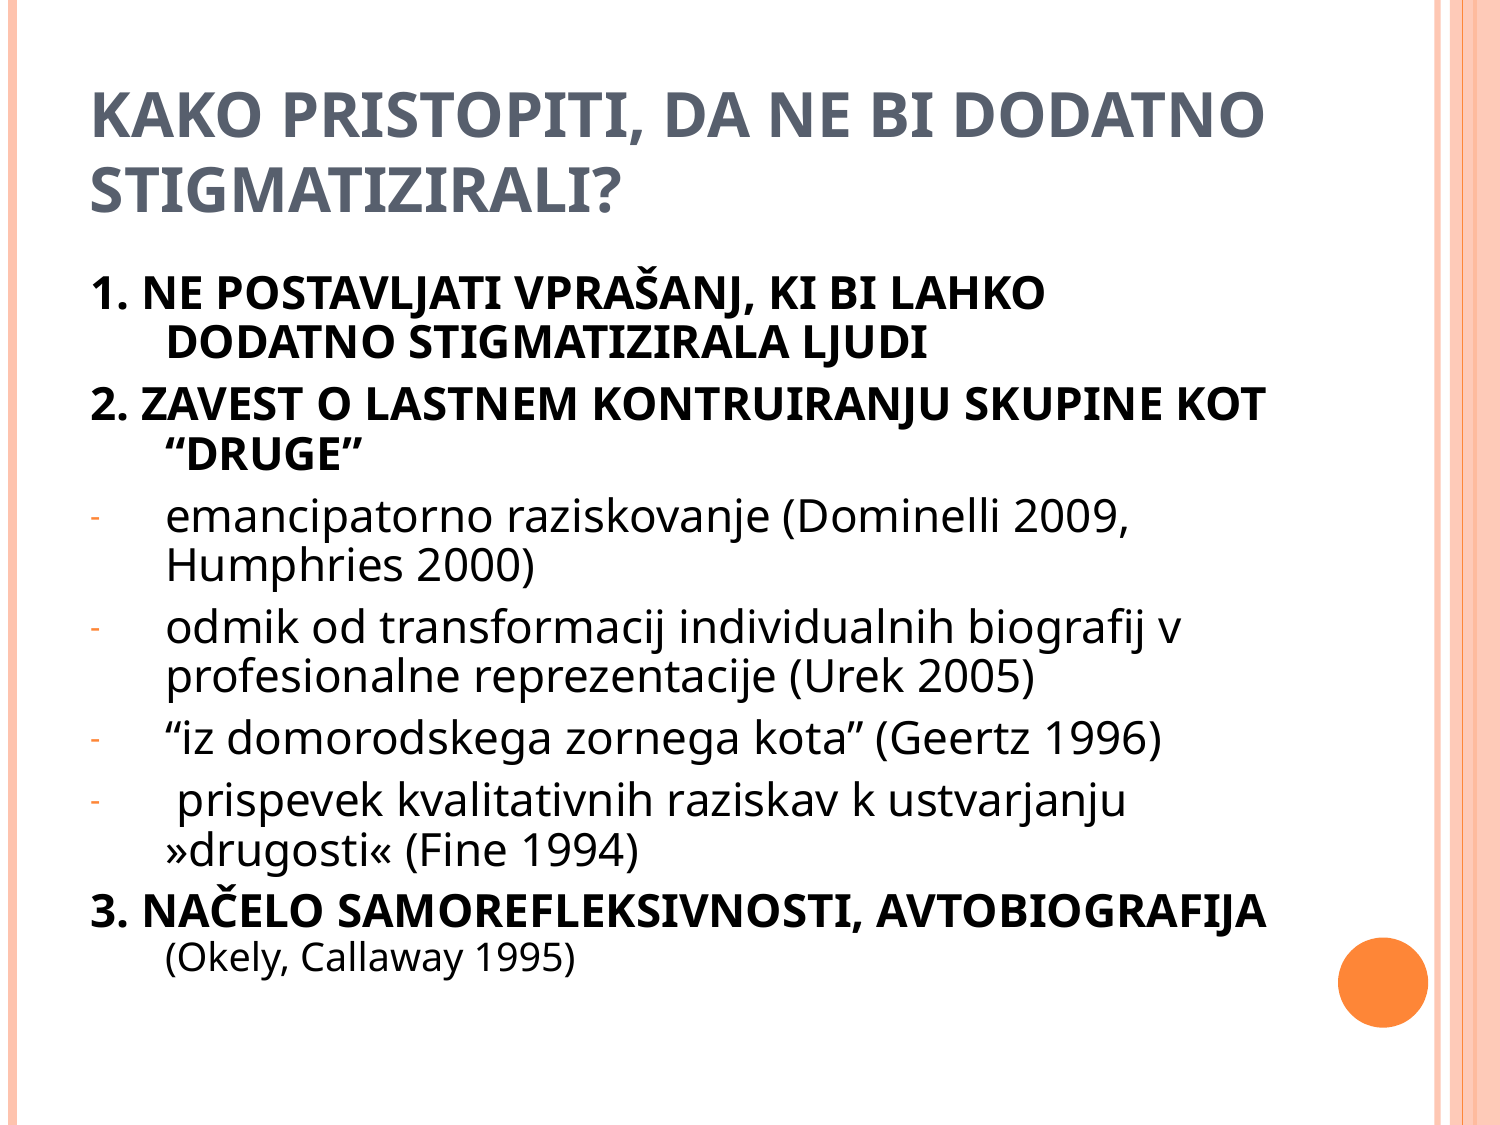

# KAKO PRISTOPITI, DA NE BI DODATNO STIGMATIZIRALI?
1. NE POSTAVLJATI VPRAŠANJ, KI BI LAHKO DODATNO STIGMATIZIRALA LJUDI
2. ZAVEST O LASTNEM KONTRUIRANJU SKUPINE KOT “DRUGE”
emancipatorno raziskovanje (Dominelli 2009, Humphries 2000)
odmik od transformacij individualnih biografij v profesionalne reprezentacije (Urek 2005)
“iz domorodskega zornega kota” (Geertz 1996)
 prispevek kvalitativnih raziskav k ustvarjanju »drugosti« (Fine 1994)
3. NAČELO SAMOREFLEKSIVNOSTI, AVTOBIOGRAFIJA (Okely, Callaway 1995)